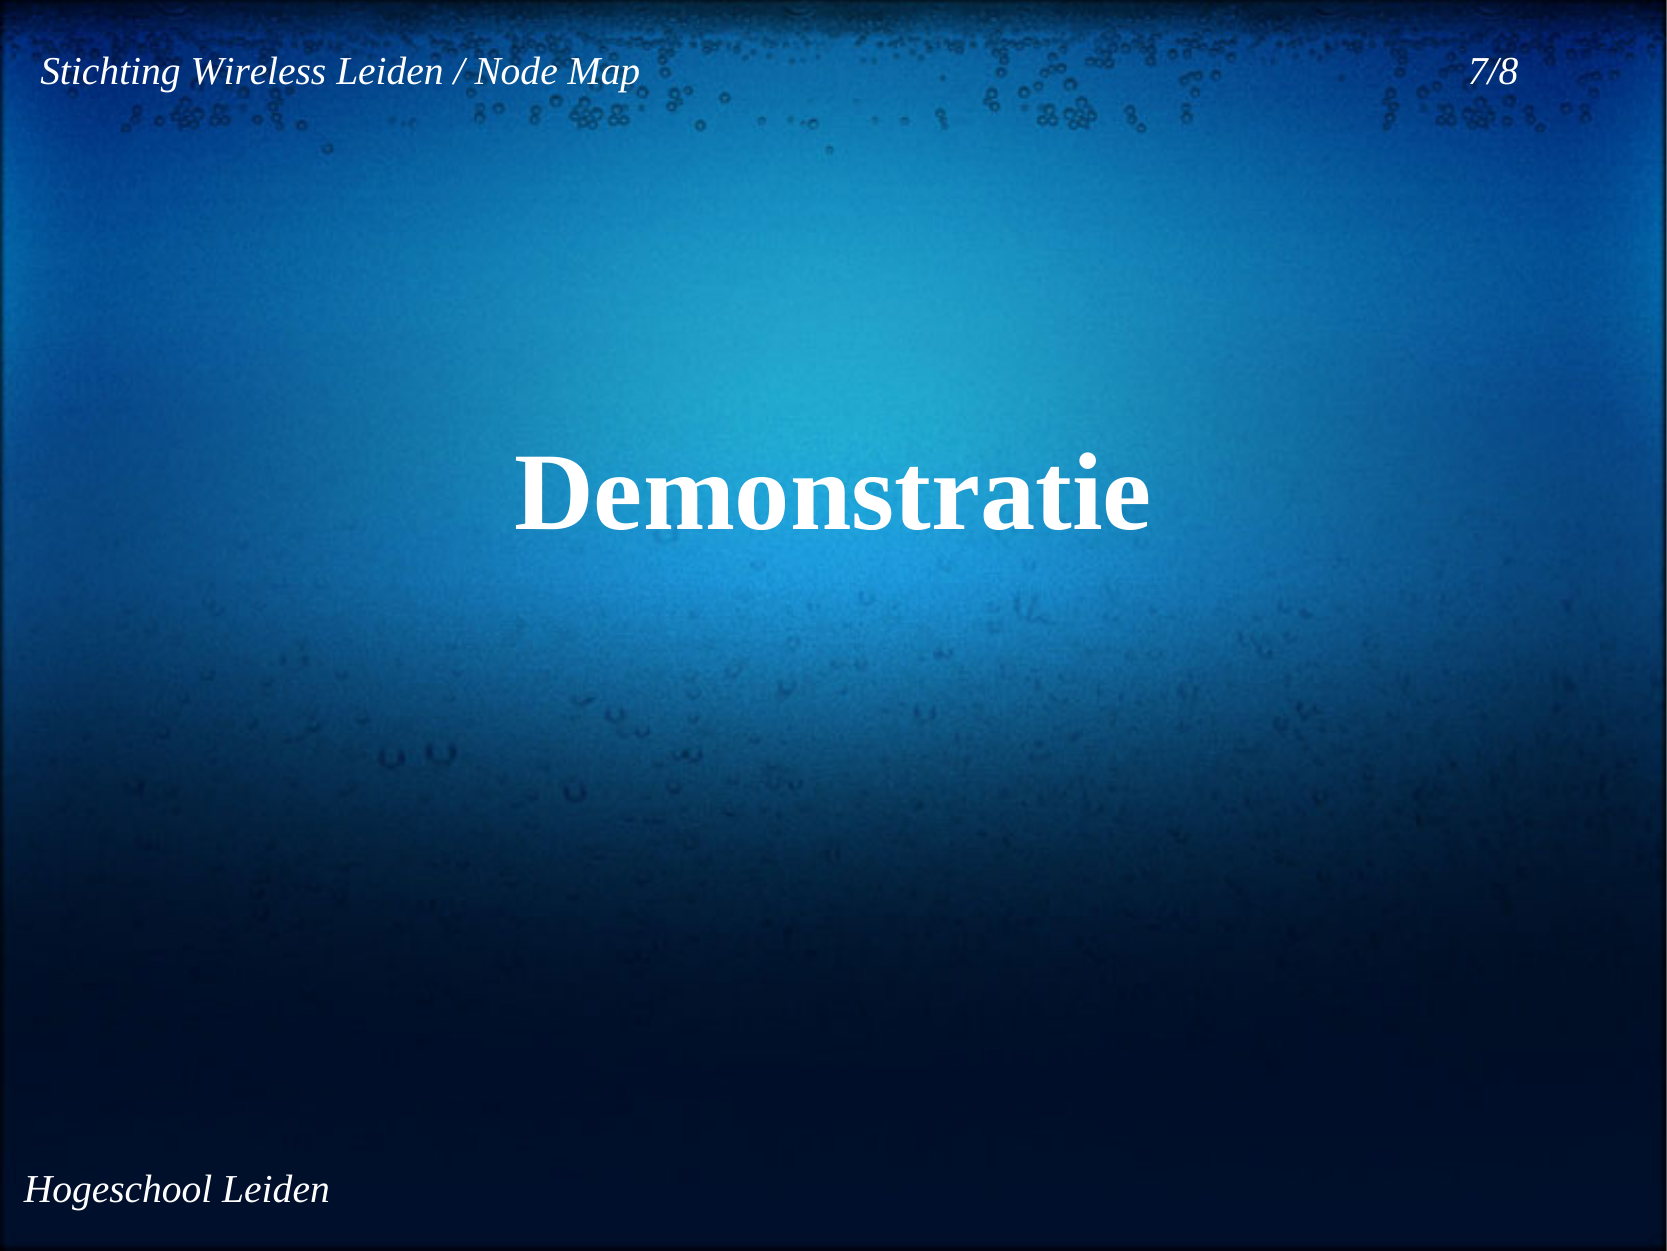

# Stichting Wireless Leiden / Node Map                                                                                   7/8
Demonstratie
Hogeschool Leiden